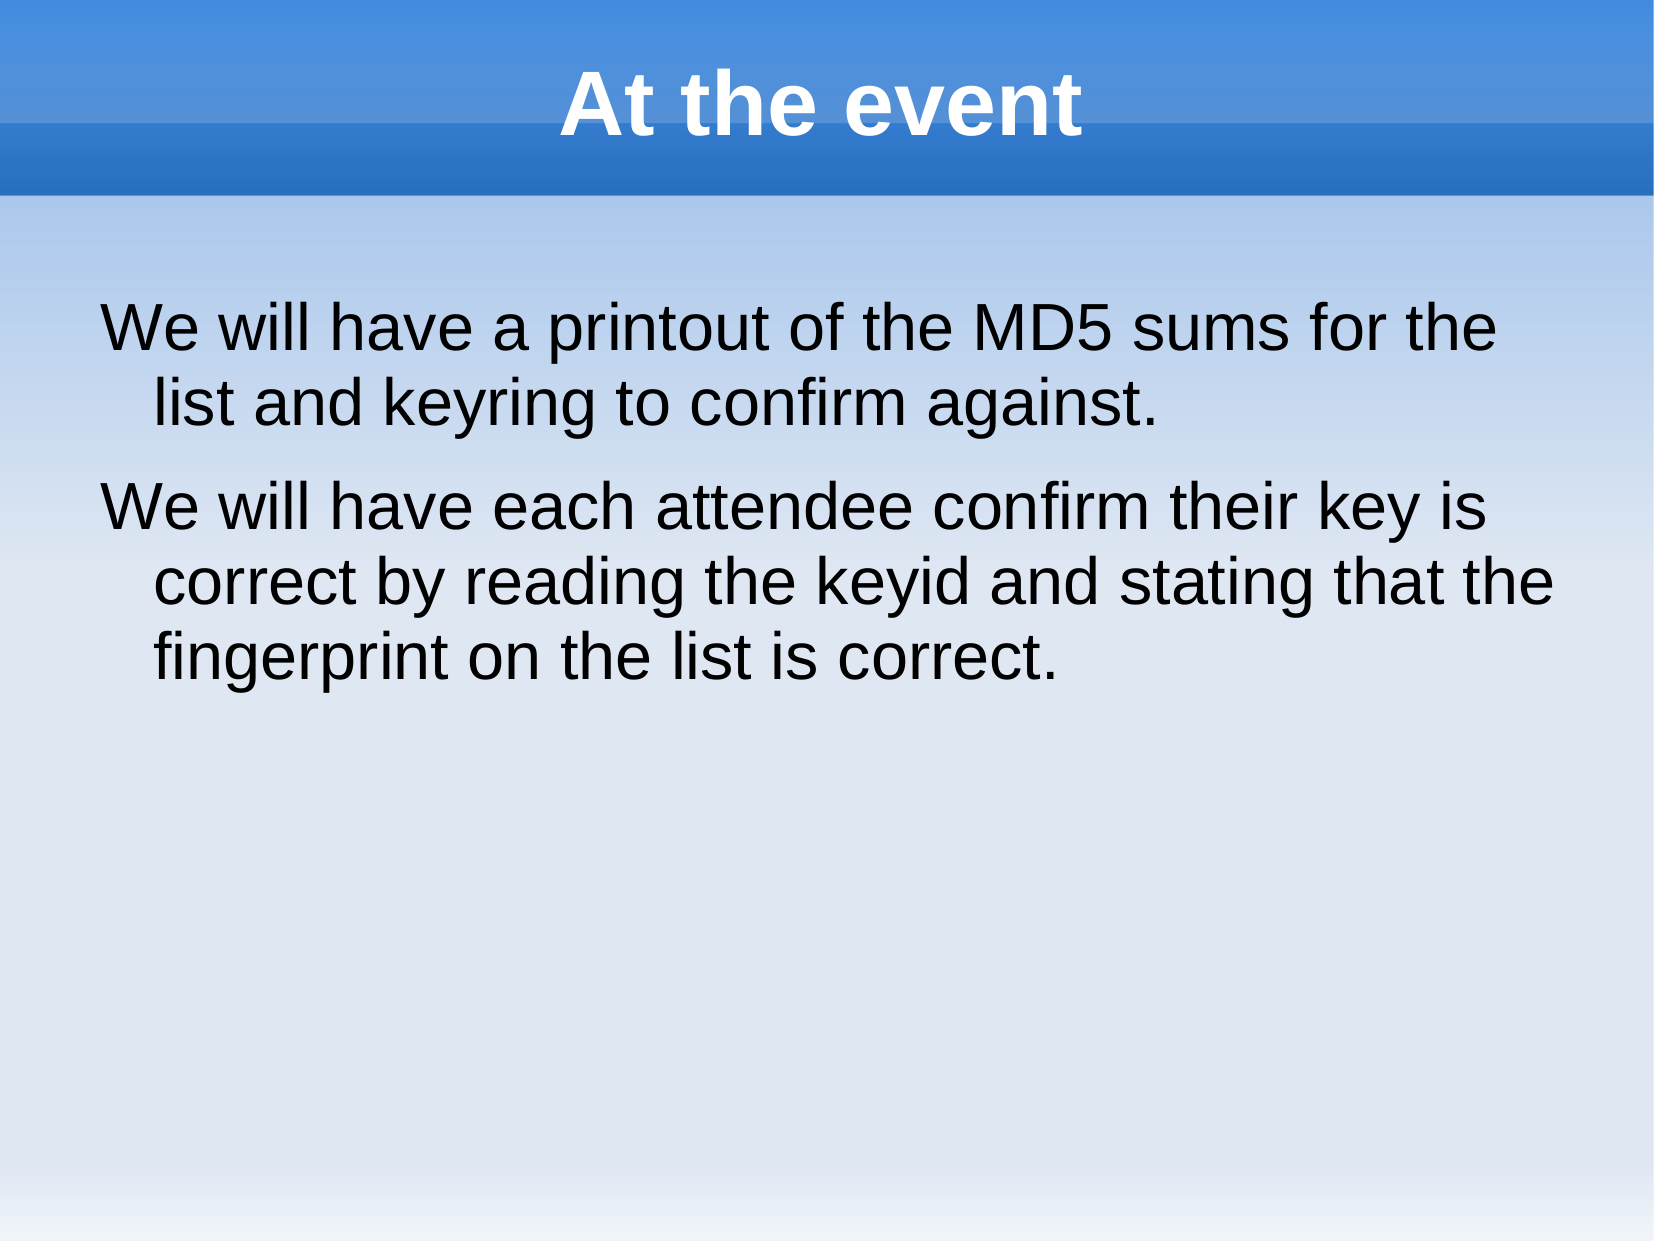

# At the event
We will have a printout of the MD5 sums for the list and keyring to confirm against.
We will have each attendee confirm their key is correct by reading the keyid and stating that the fingerprint on the list is correct.